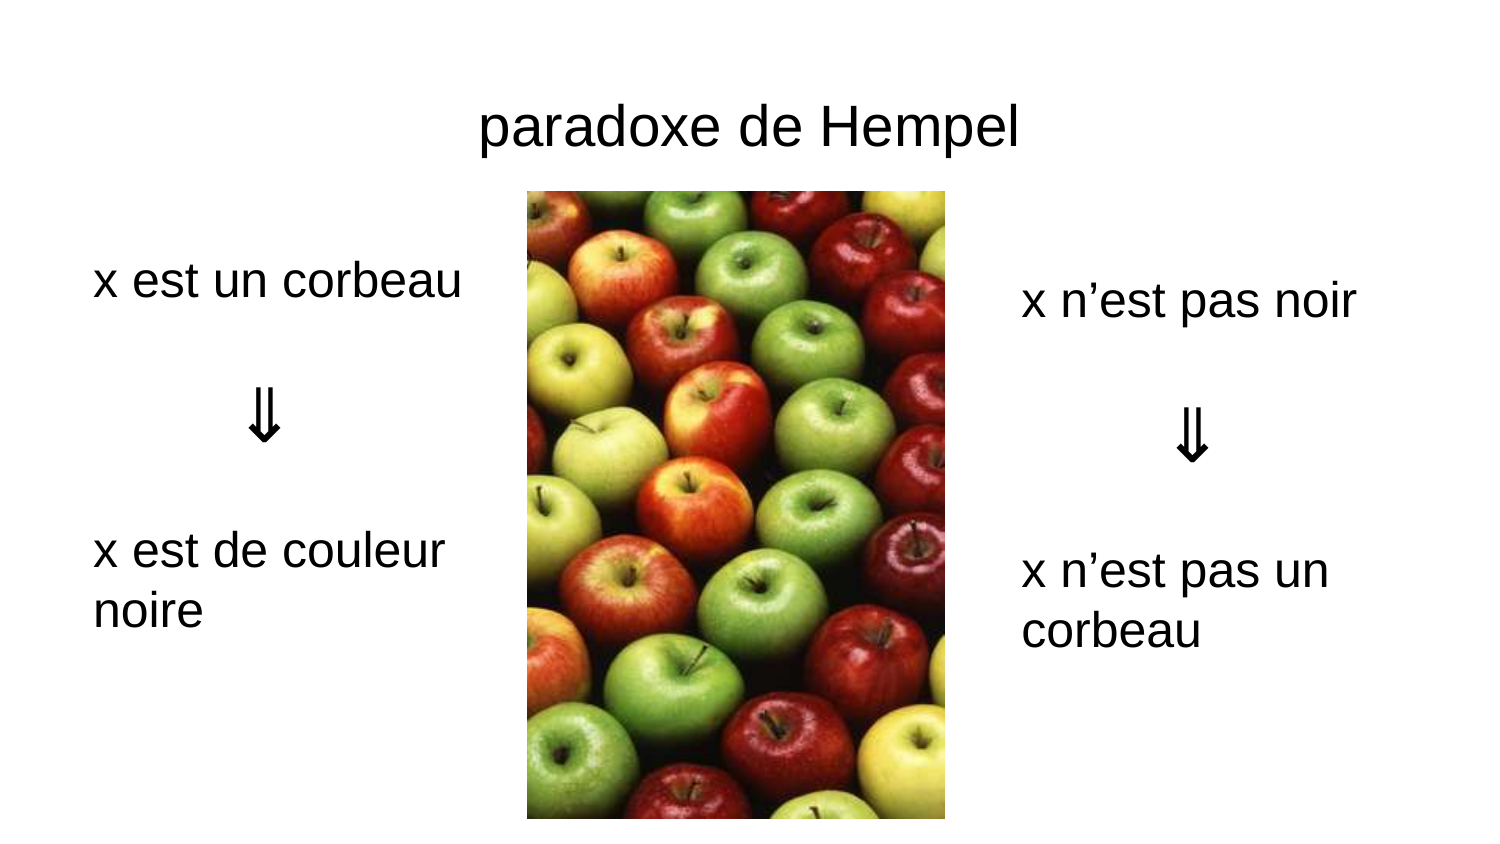

# paradoxe de Hempel
x est un corbeau
 ⇓
x est de couleur noire
x n’est pas noir
 ⇓
x n’est pas un corbeau